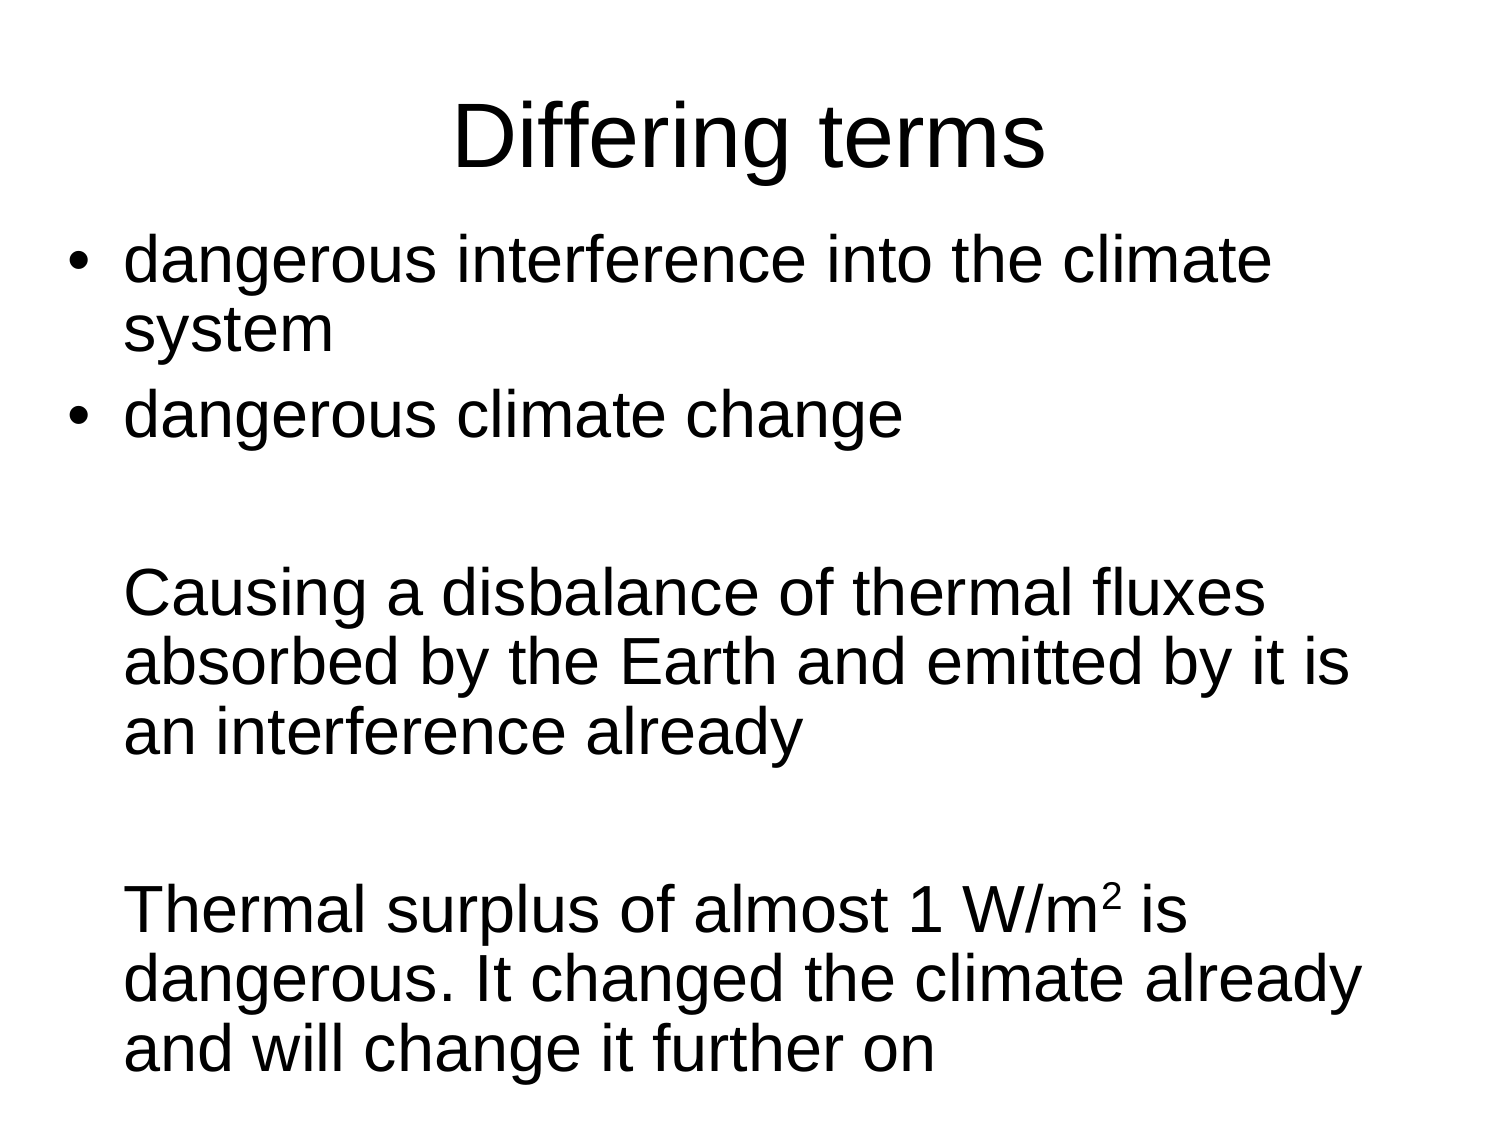

# Differing terms
dangerous interference into the climate system
dangerous climate change
Causing a disbalance of thermal fluxes absorbed by the Earth and emitted by it is an interference already
Thermal surplus of almost 1 W/m2 is dangerous. It changed the climate already and will change it further on